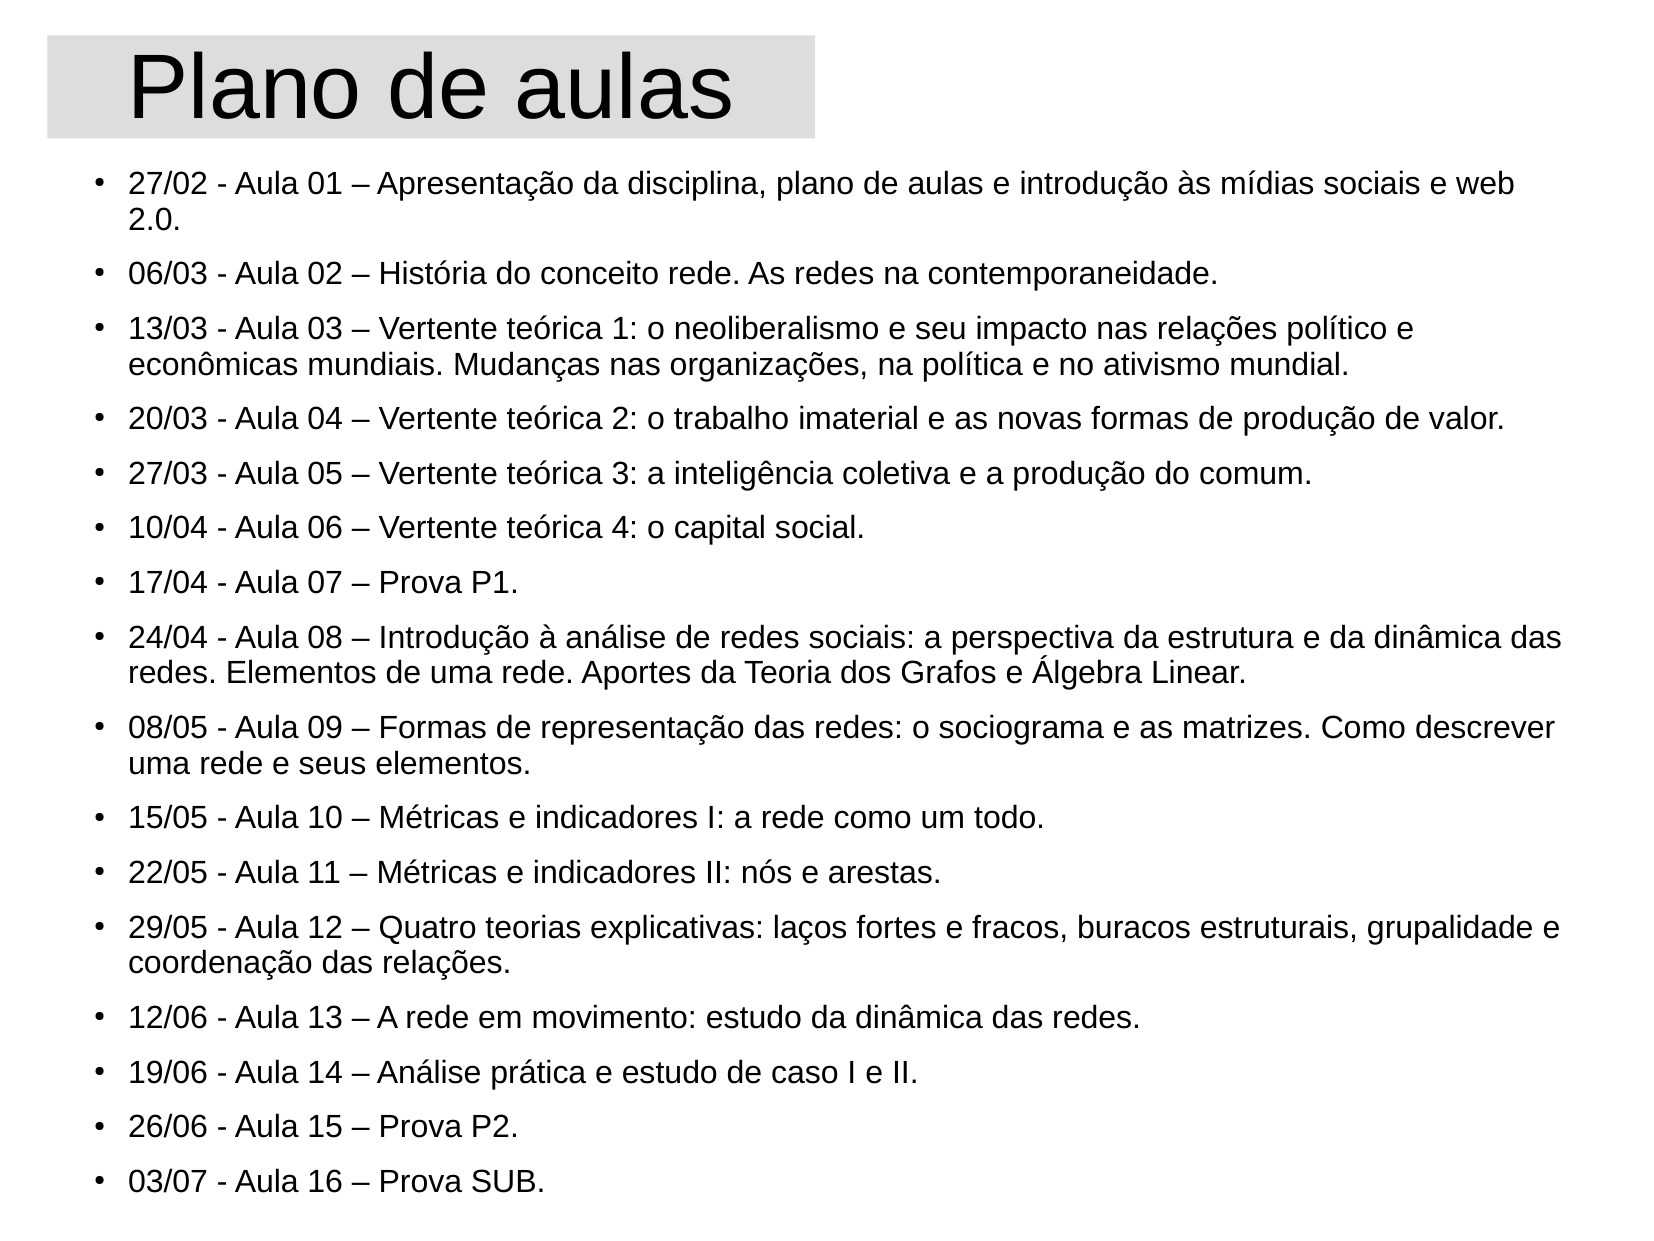

# Plano de aulas
27/02 - Aula 01 – Apresentação da disciplina, plano de aulas e introdução às mídias sociais e web 2.0.
06/03 - Aula 02 – História do conceito rede. As redes na contemporaneidade.
13/03 - Aula 03 – Vertente teórica 1: o neoliberalismo e seu impacto nas relações político e econômicas mundiais. Mudanças nas organizações, na política e no ativismo mundial.
20/03 - Aula 04 – Vertente teórica 2: o trabalho imaterial e as novas formas de produção de valor.
27/03 - Aula 05 – Vertente teórica 3: a inteligência coletiva e a produção do comum.
10/04 - Aula 06 – Vertente teórica 4: o capital social.
17/04 - Aula 07 – Prova P1.
24/04 - Aula 08 – Introdução à análise de redes sociais: a perspectiva da estrutura e da dinâmica das redes. Elementos de uma rede. Aportes da Teoria dos Grafos e Álgebra Linear.
08/05 - Aula 09 – Formas de representação das redes: o sociograma e as matrizes. Como descrever uma rede e seus elementos.
15/05 - Aula 10 – Métricas e indicadores I: a rede como um todo.
22/05 - Aula 11 – Métricas e indicadores II: nós e arestas.
29/05 - Aula 12 – Quatro teorias explicativas: laços fortes e fracos, buracos estruturais, grupalidade e coordenação das relações.
12/06 - Aula 13 – A rede em movimento: estudo da dinâmica das redes.
19/06 - Aula 14 – Análise prática e estudo de caso I e II.
26/06 - Aula 15 – Prova P2.
03/07 - Aula 16 – Prova SUB.